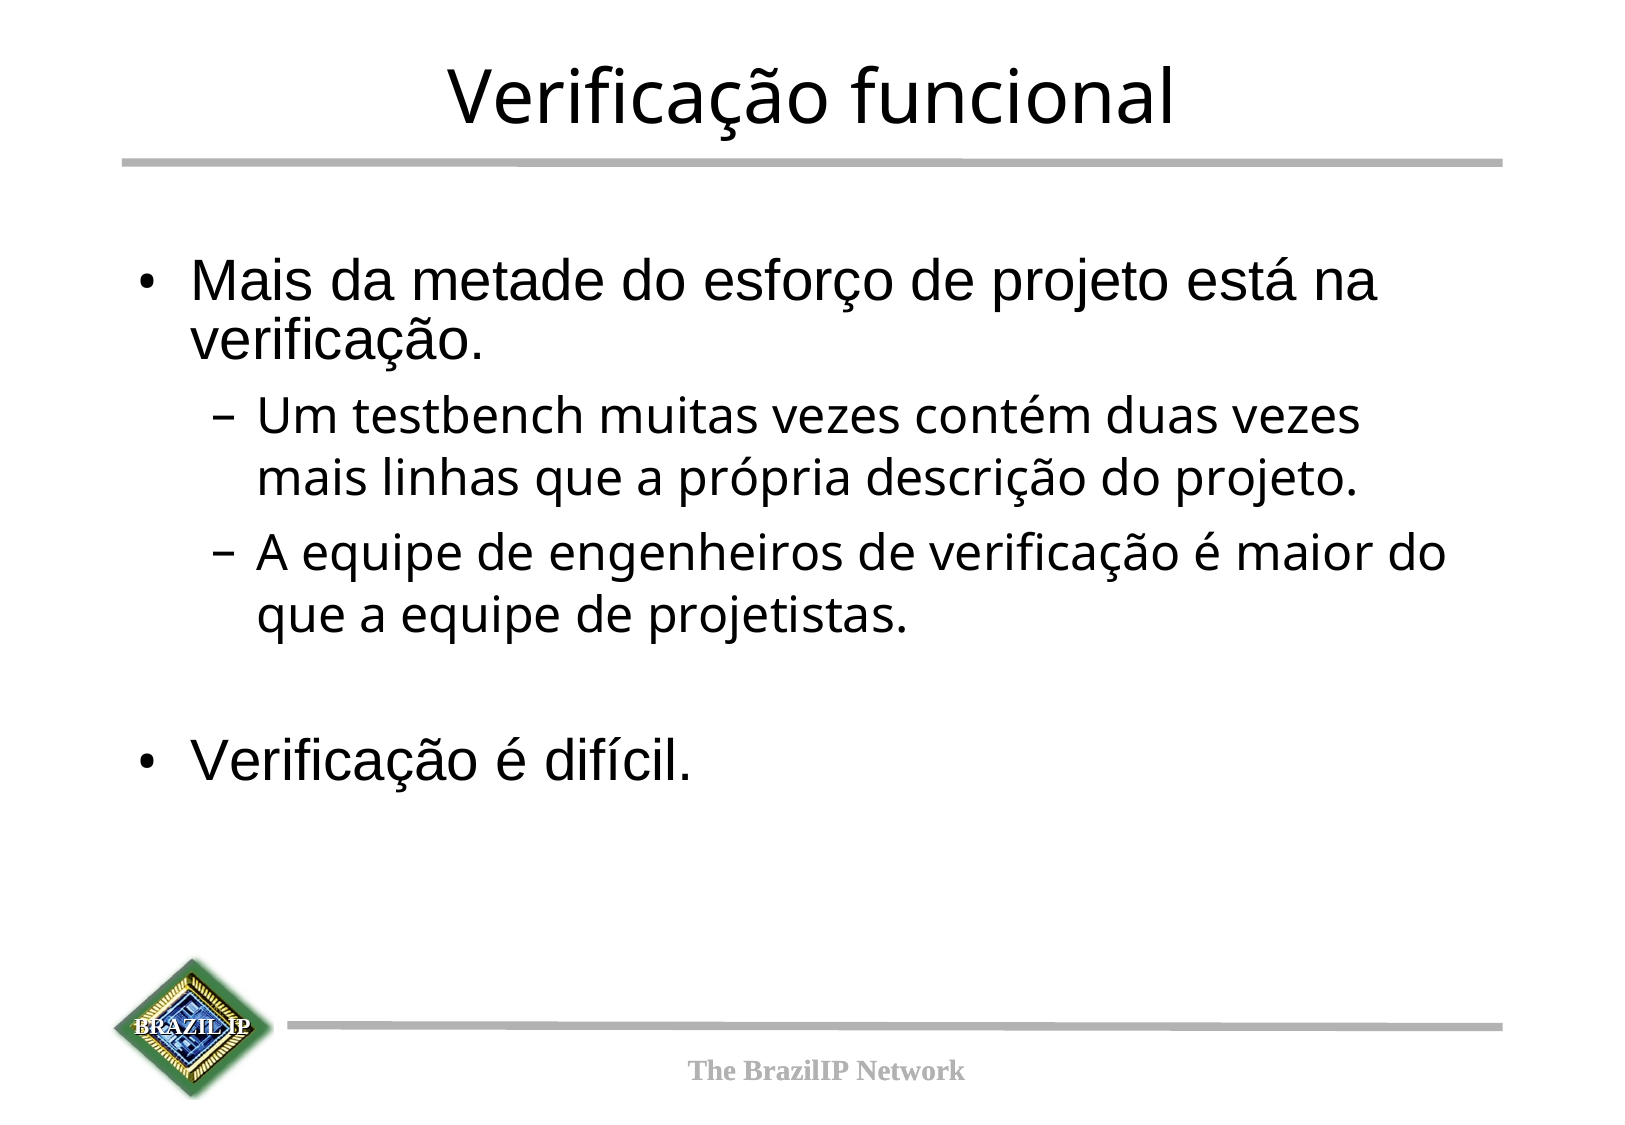

# Verificação funcional
Mais da metade do esforço de projeto está na verificação.
Um testbench muitas vezes contém duas vezes mais linhas que a própria descrição do projeto.
A equipe de engenheiros de verificação é maior do que a equipe de projetistas.
Verificação é difícil.